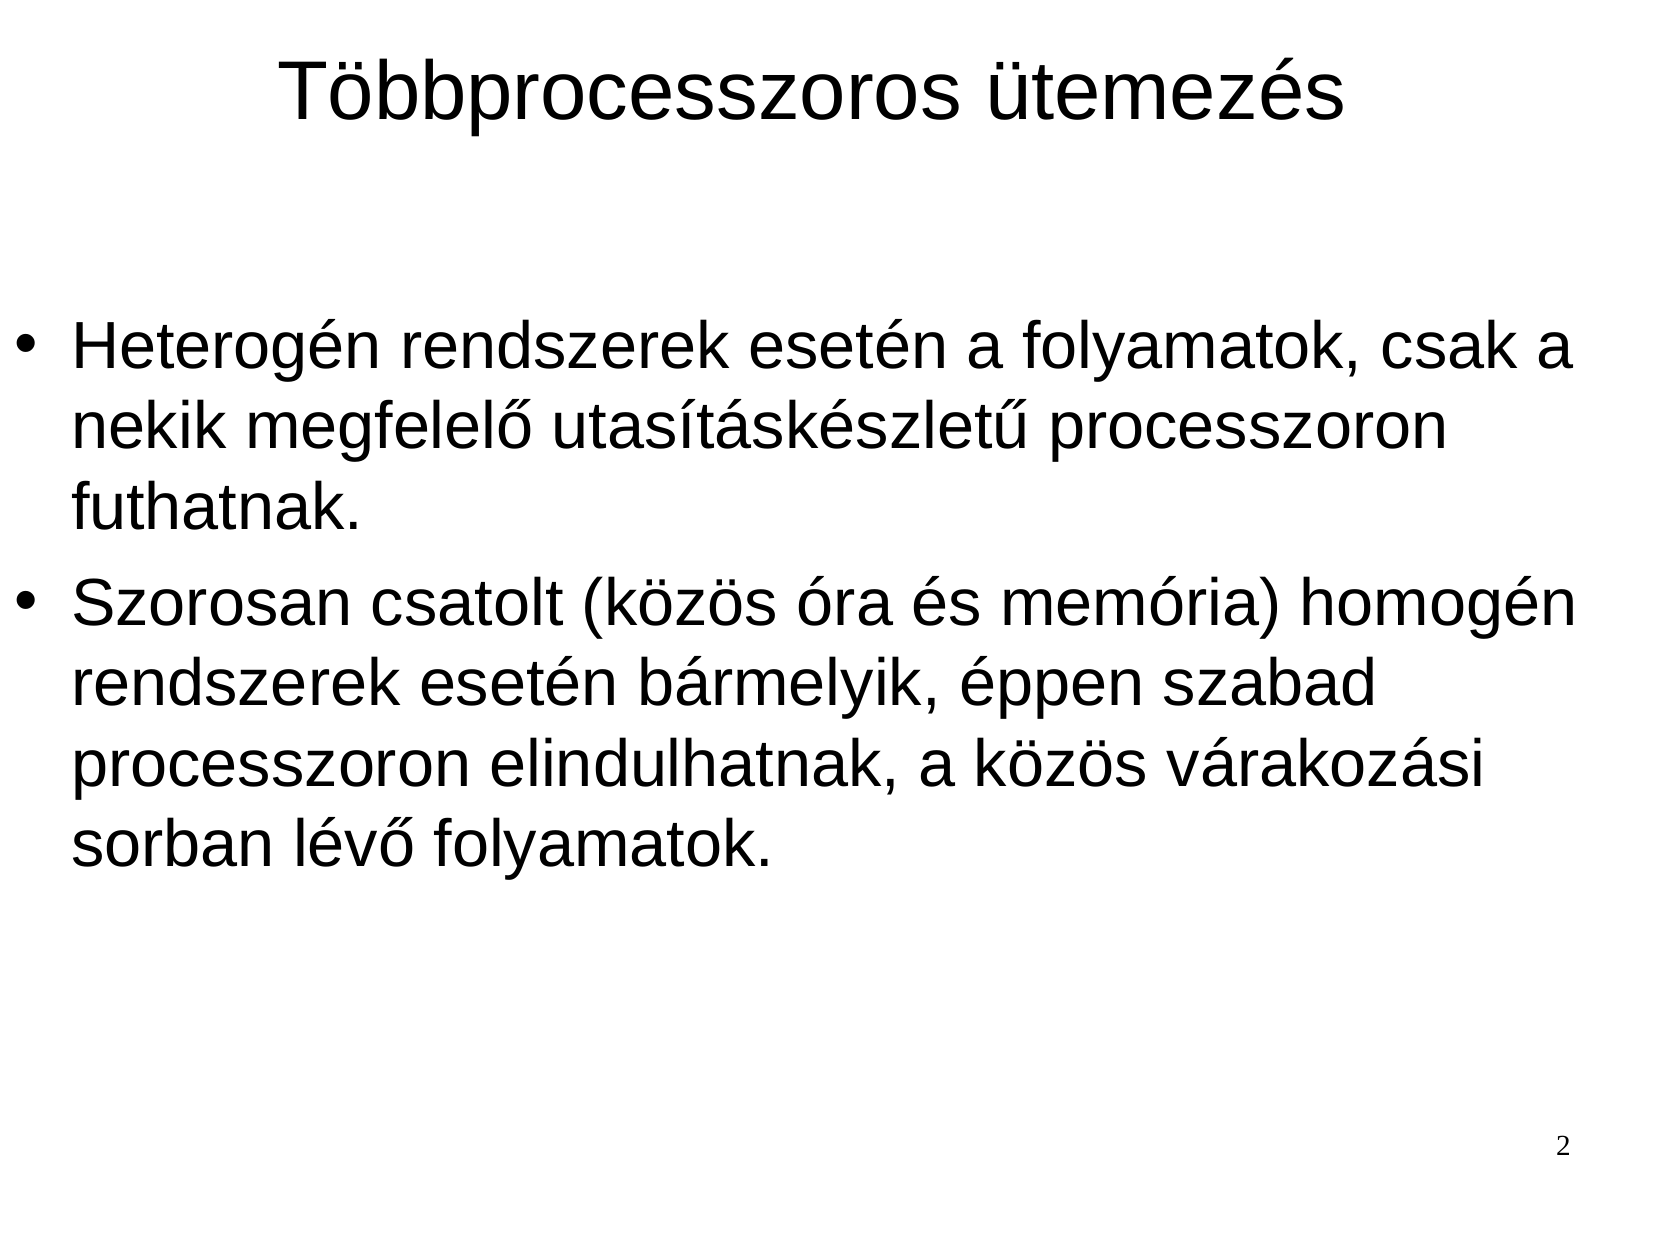

# Többprocesszoros ütemezés
Heterogén rendszerek esetén a folyamatok, csak a nekik megfelelő utasításkészletű processzoron futhatnak.
Szorosan csatolt (közös óra és memória) homogén rendszerek esetén bármelyik, éppen szabad processzoron elindulhatnak, a közös várakozási sorban lévő folyamatok.
2